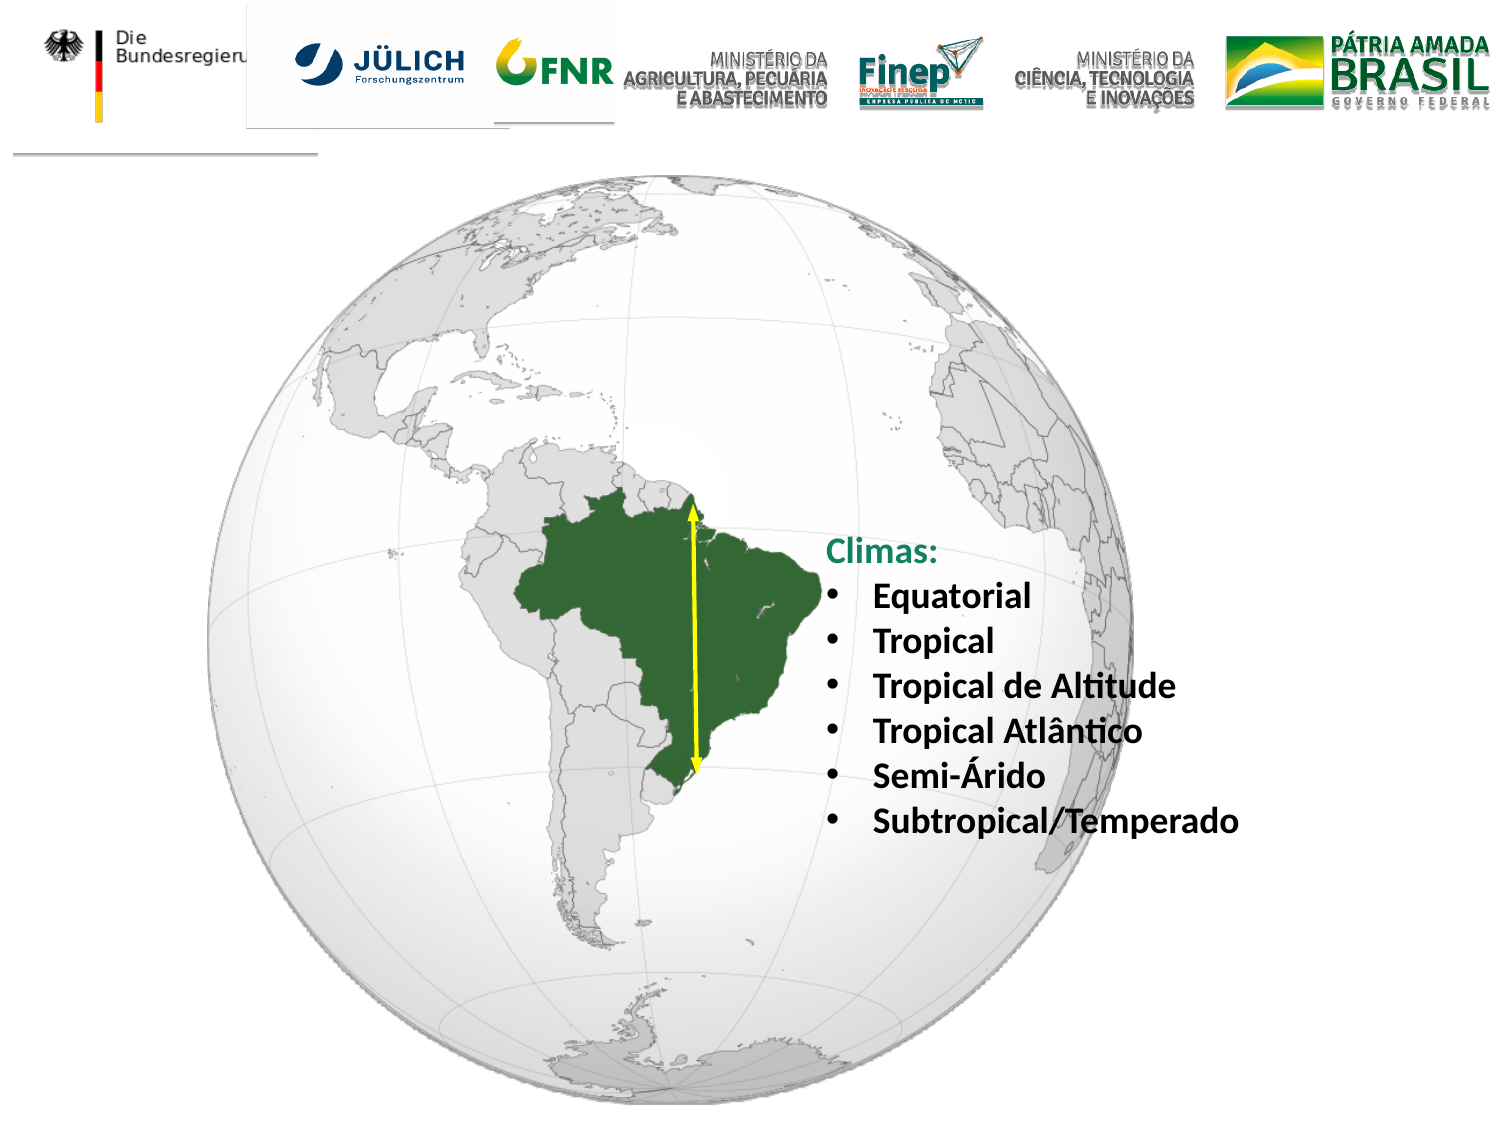

Climas:
Equatorial
Tropical
Tropical de Altitude
Tropical Atlântico
Semi-Árido
Subtropical/Temperado